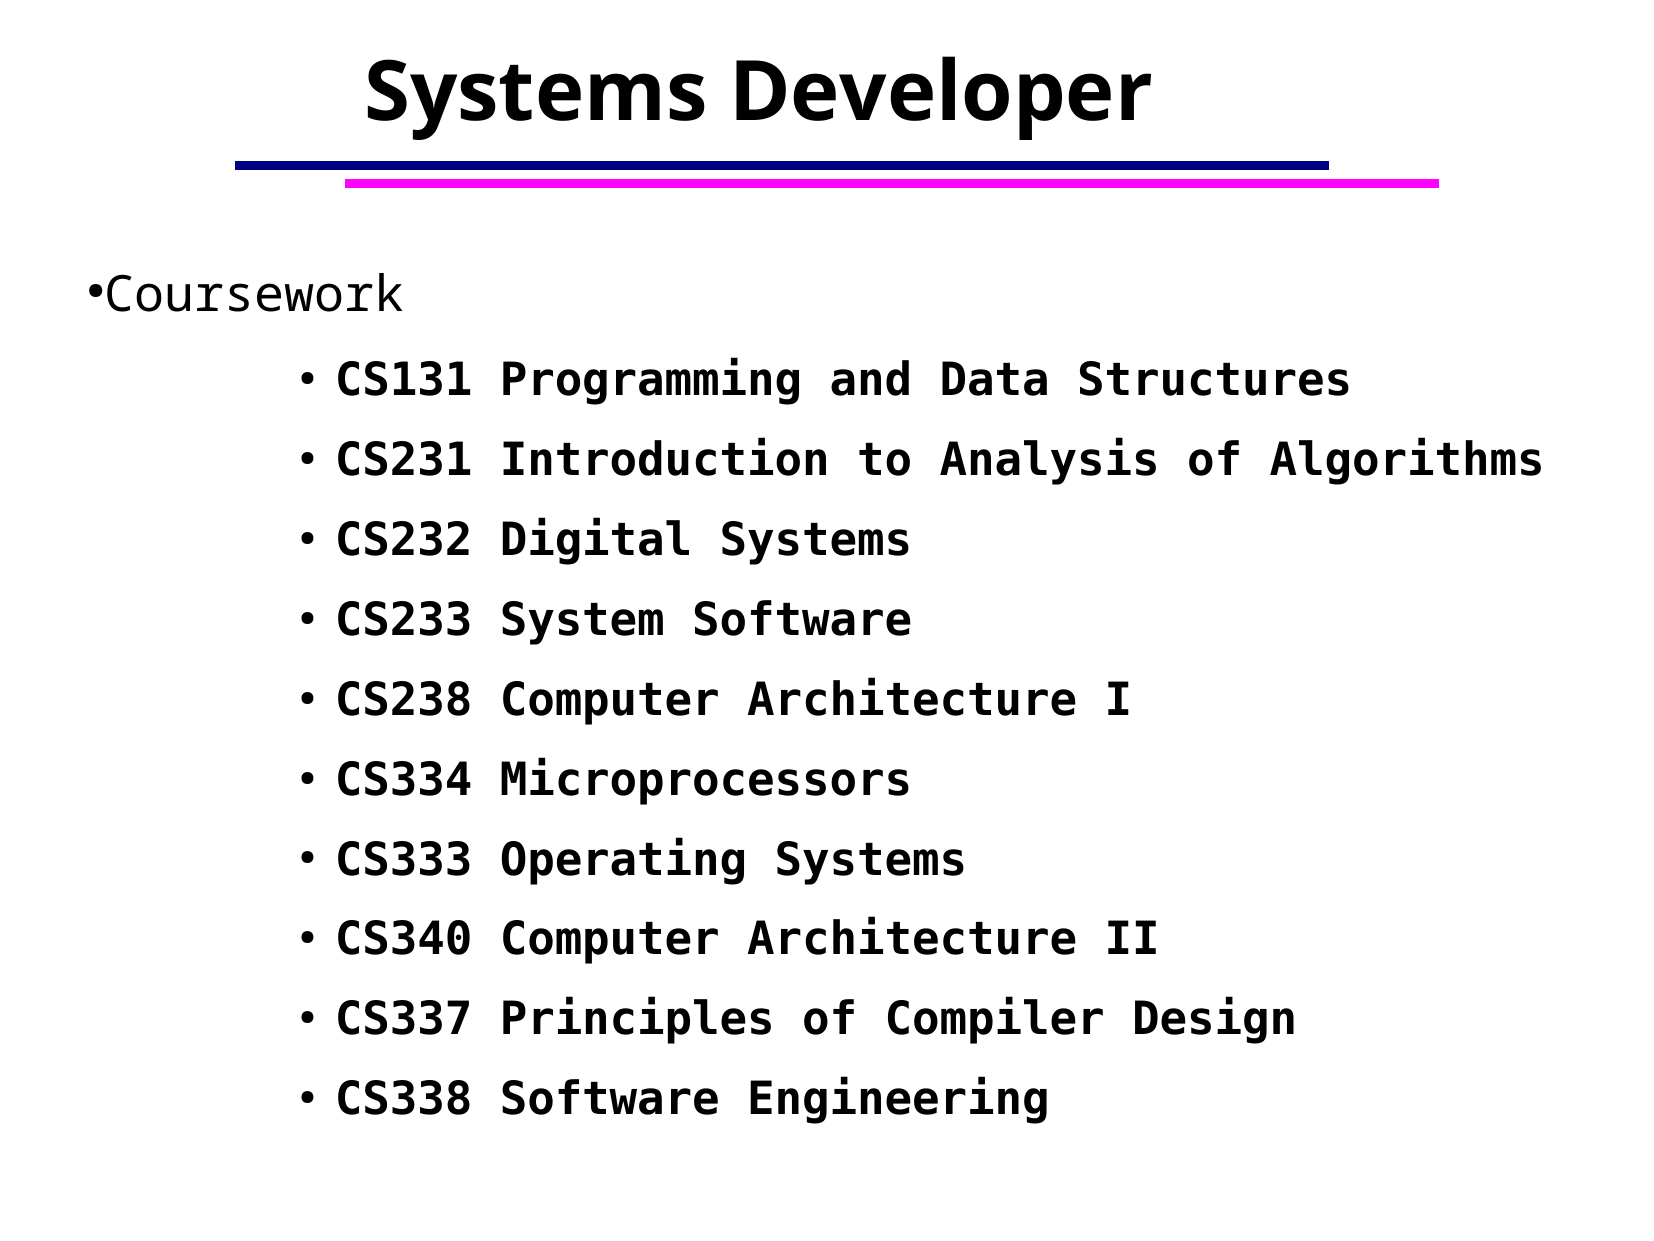

Systems Developer
Coursework
CS131 Programming and Data Structures
CS231 Introduction to Analysis of Algorithms
CS232 Digital Systems
CS233 System Software
CS238 Computer Architecture I
CS334 Microprocessors
CS333 Operating Systems
CS340 Computer Architecture II
CS337 Principles of Compiler Design
CS338 Software Engineering